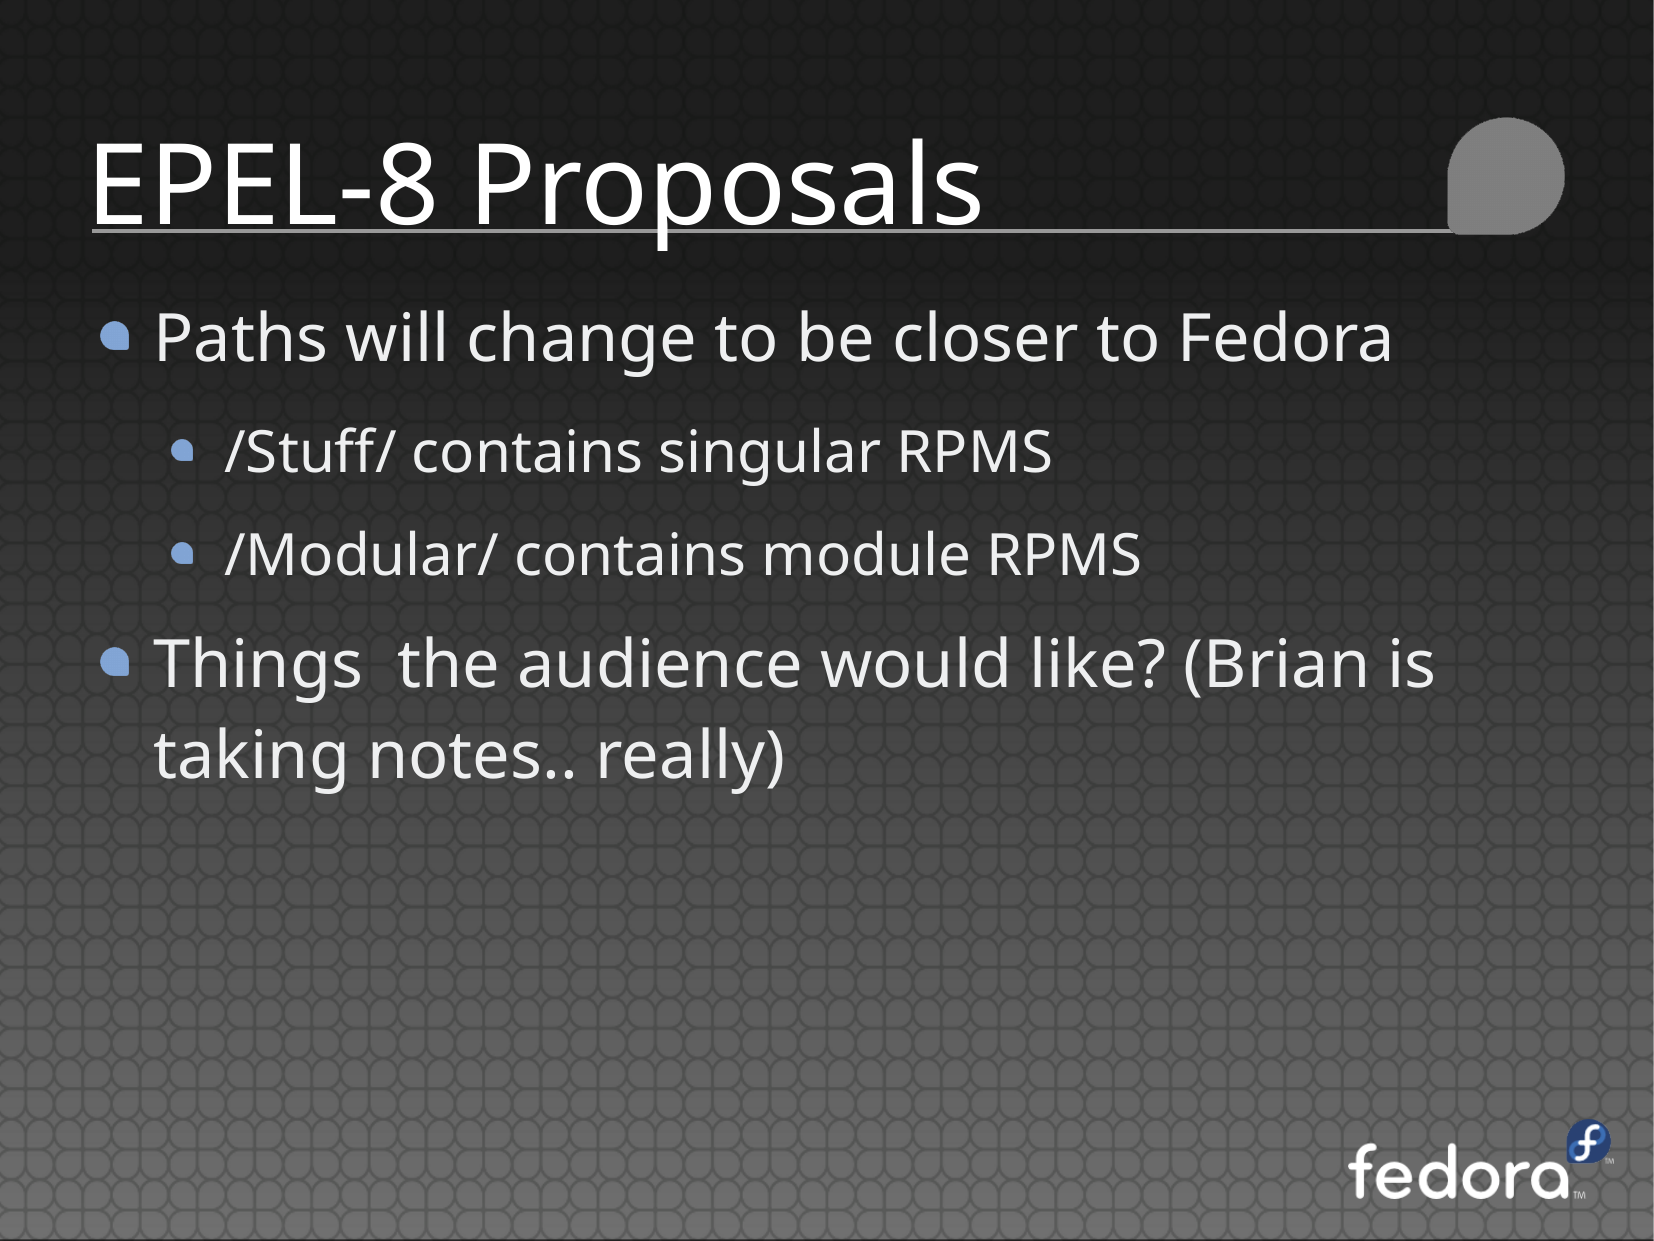

# EPEL-8 Proposals
Paths will change to be closer to Fedora
/Stuff/ contains singular RPMS
/Modular/ contains module RPMS
Things the audience would like? (Brian is taking notes.. really)